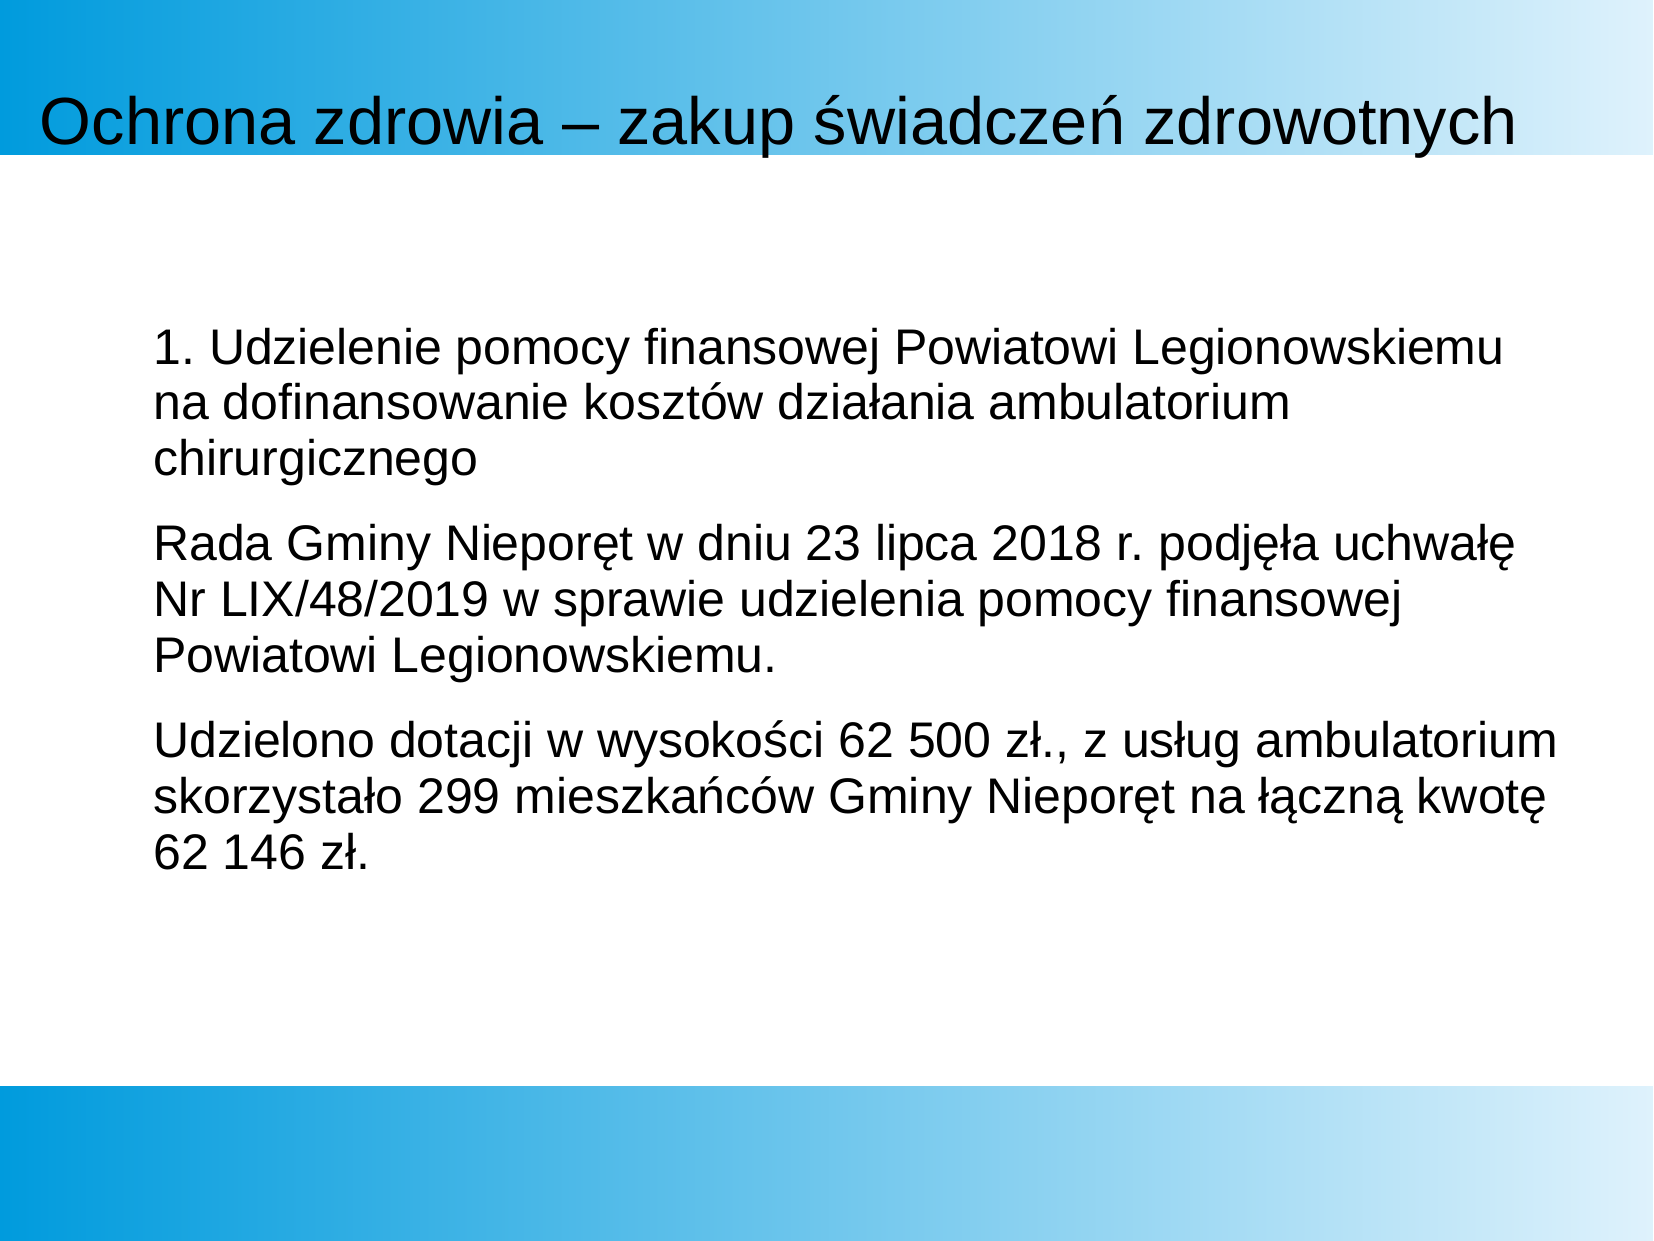

# Ochrona zdrowia – zakup świadczeń zdrowotnych
1. Udzielenie pomocy finansowej Powiatowi Legionowskiemu na dofinansowanie kosztów działania ambulatorium chirurgicznego
Rada Gminy Nieporęt w dniu 23 lipca 2018 r. podjęła uchwałę Nr LIX/48/2019 w sprawie udzielenia pomocy finansowej Powiatowi Legionowskiemu.
Udzielono dotacji w wysokości 62 500 zł., z usług ambulatorium skorzystało 299 mieszkańców Gminy Nieporęt na łączną kwotę 62 146 zł.